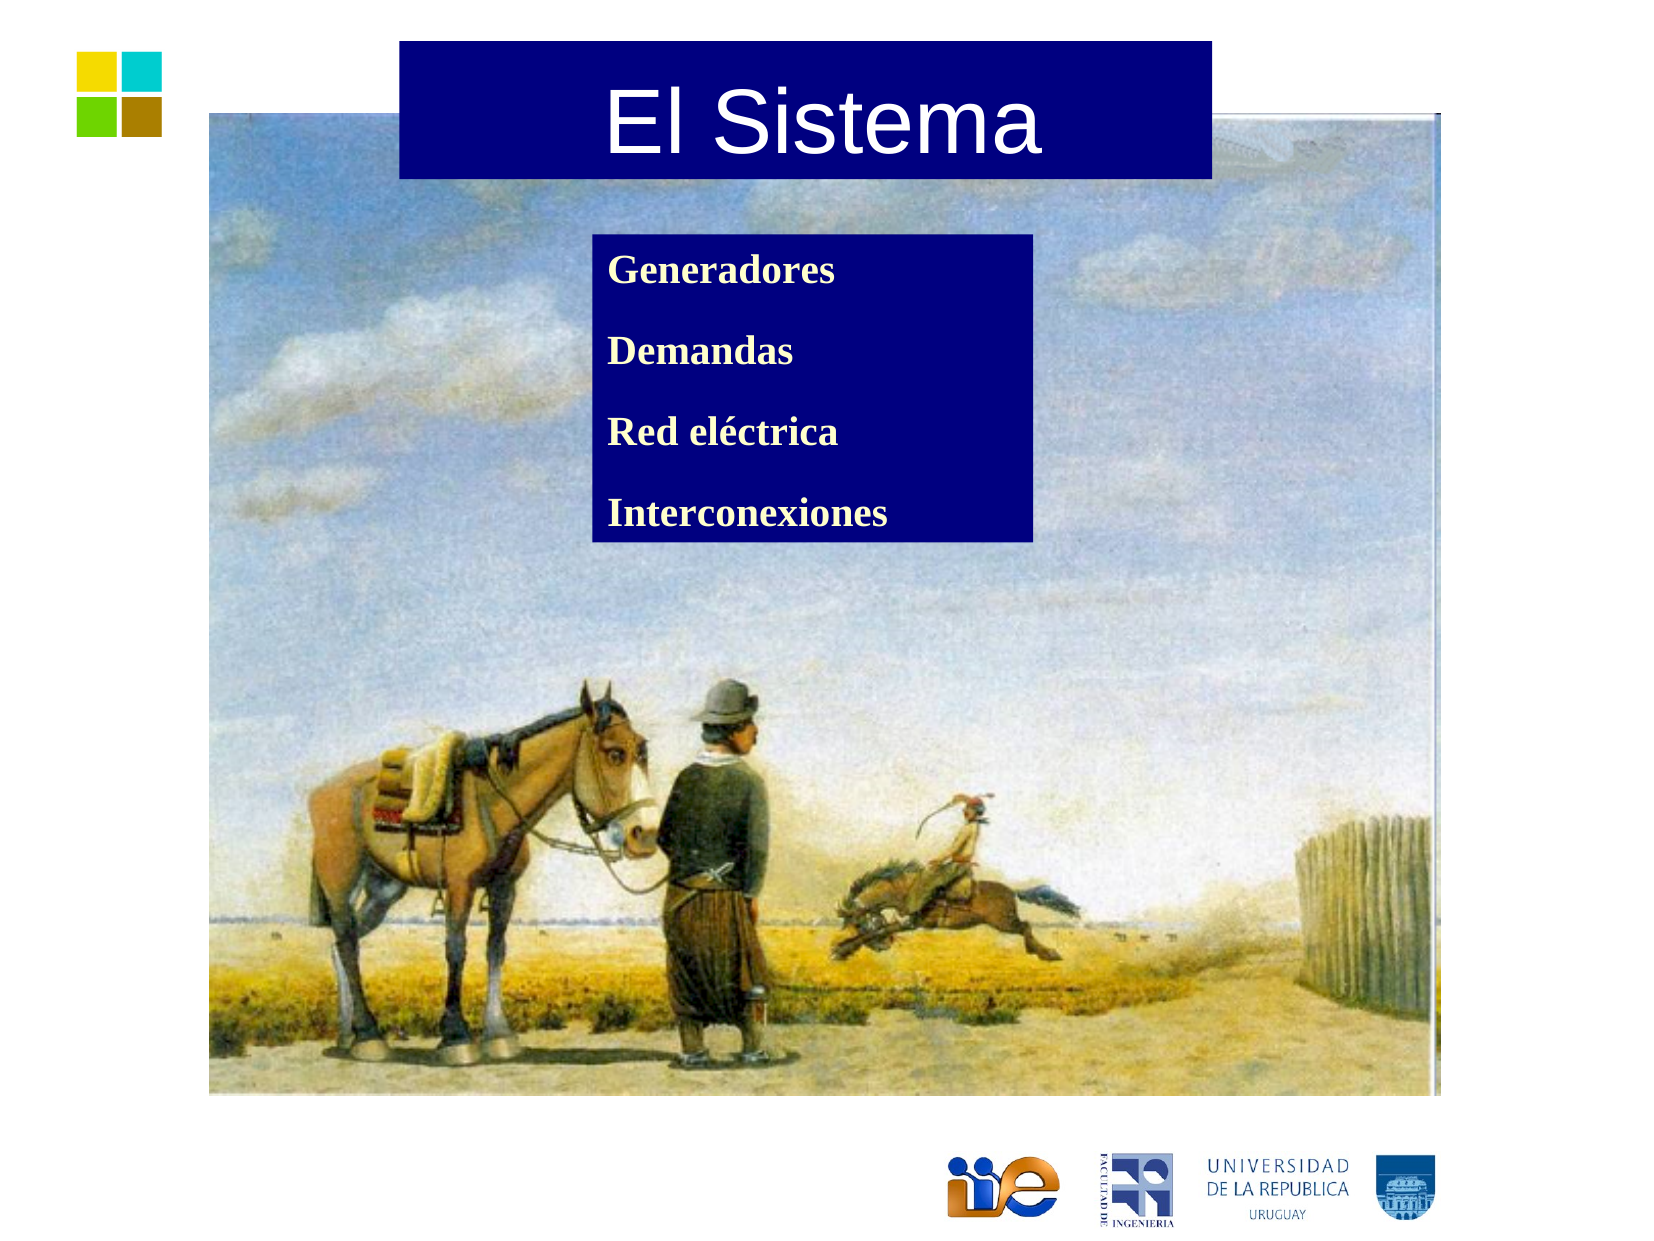

# El Sistema
Generadores
Demandas
Red eléctrica
Interconexiones